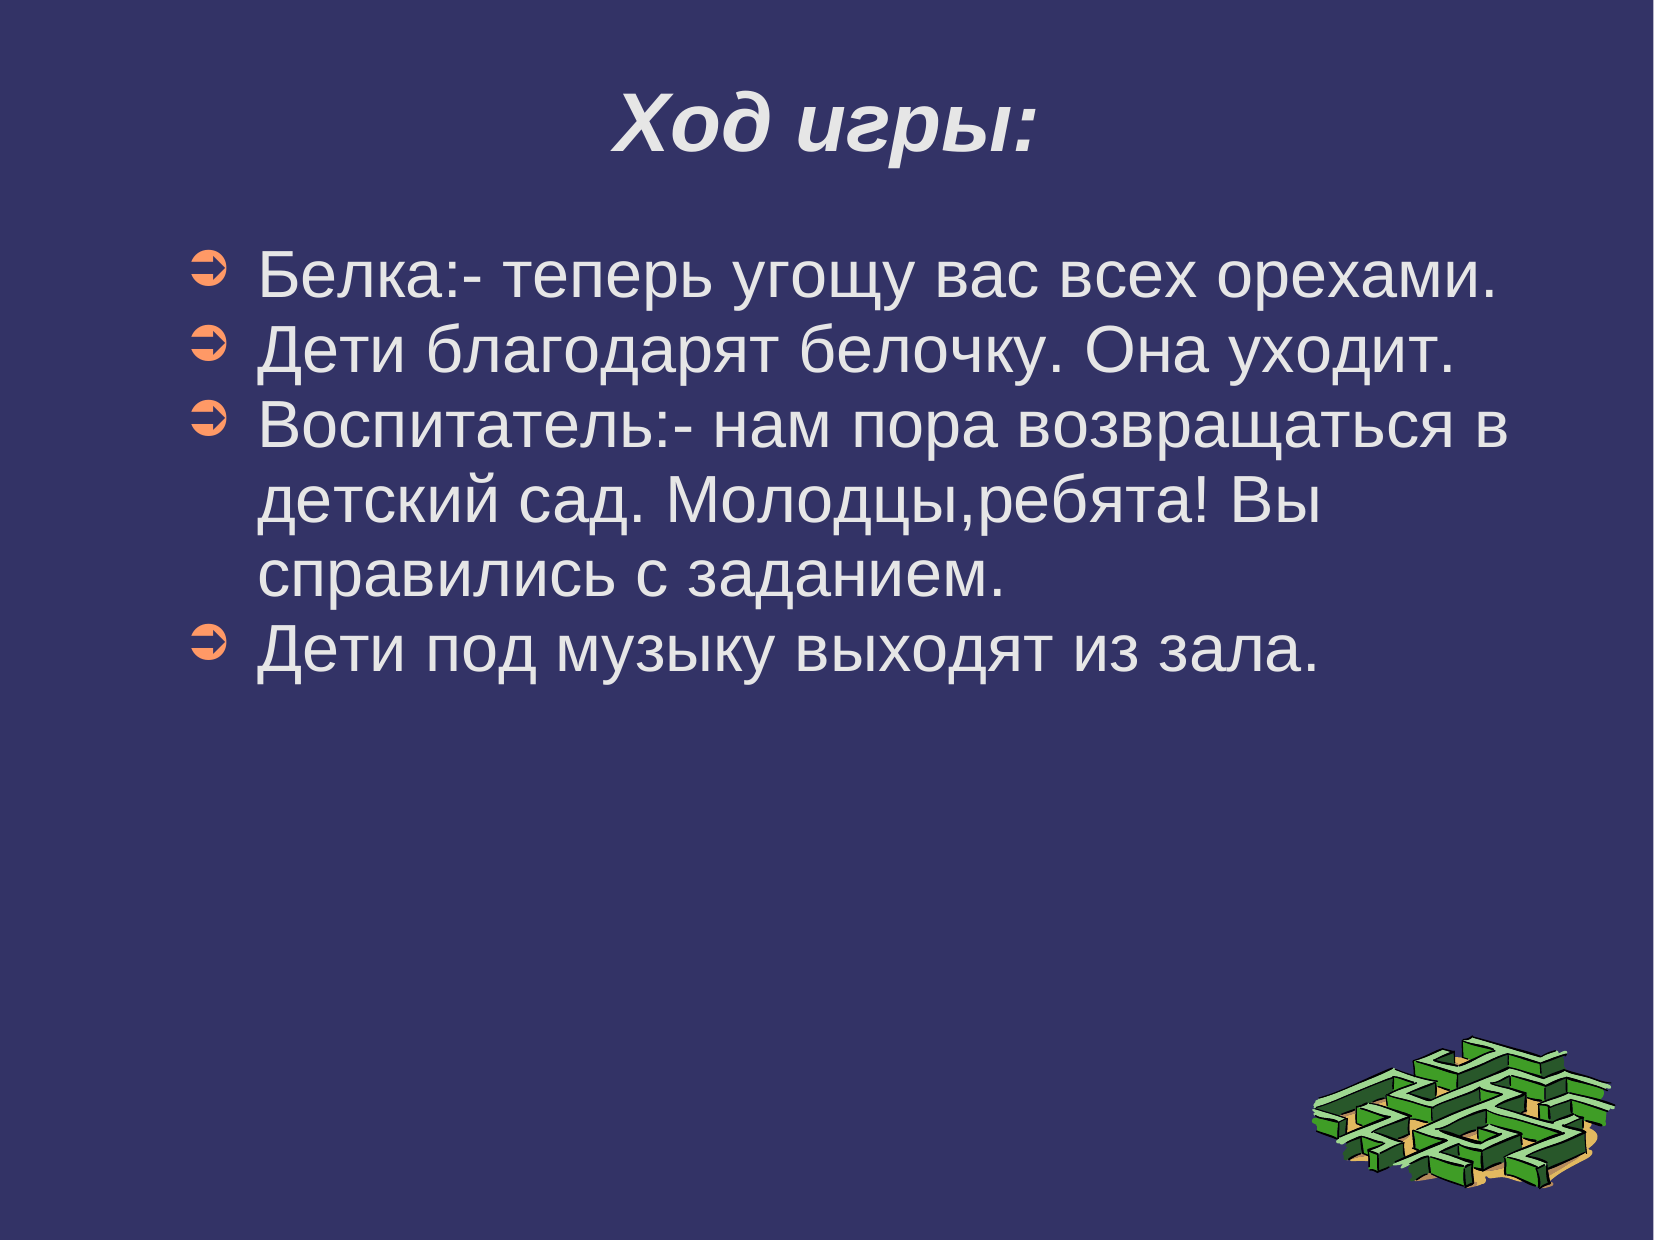

# Ход игры:
Белка:- теперь угощу вас всех орехами.
Дети благодарят белочку. Она уходит.
Воспитатель:- нам пора возвращаться в детский сад. Молодцы,ребята! Вы справились с заданием.
Дети под музыку выходят из зала.